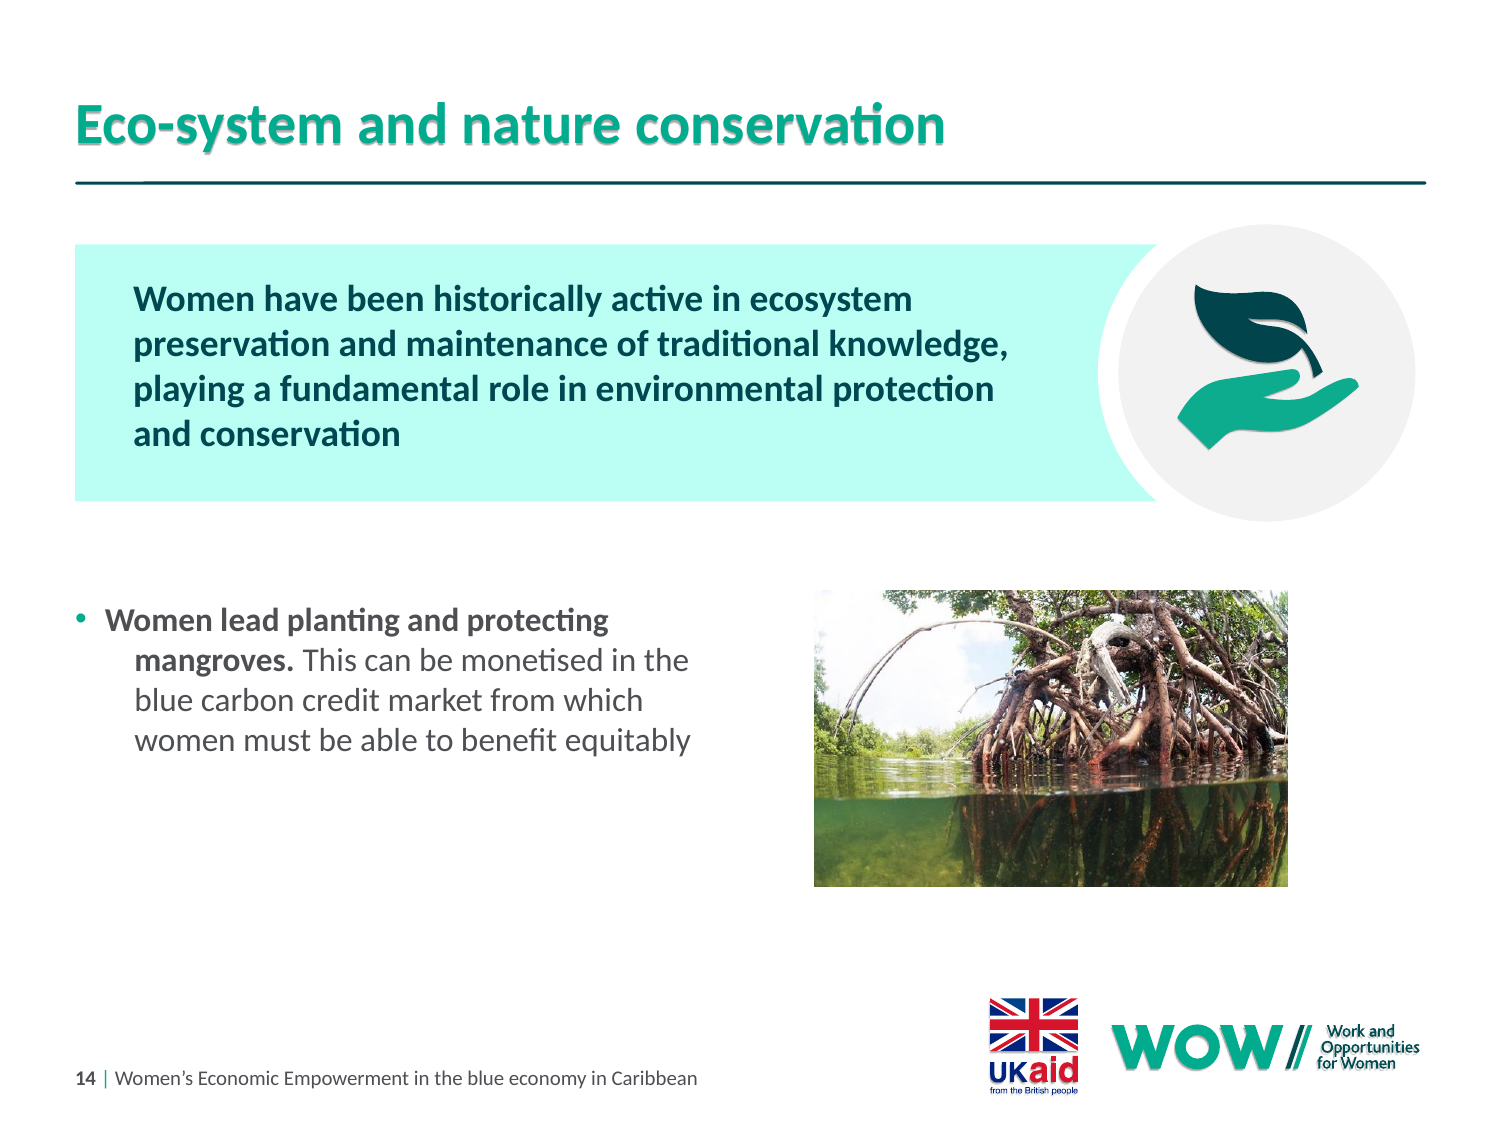

# Eco-system and nature conservation
Women have been historically active in ecosystem
preservation and maintenance of traditional knowledge,
playing a fundamental role in environmental protection
and conservation
Women lead planting and protecting mangroves. This can be monetised in the blue carbon credit market from which women must be able to benefit equitably
10 | Women’s Economic Empowerment in the blue economy in Caribbean